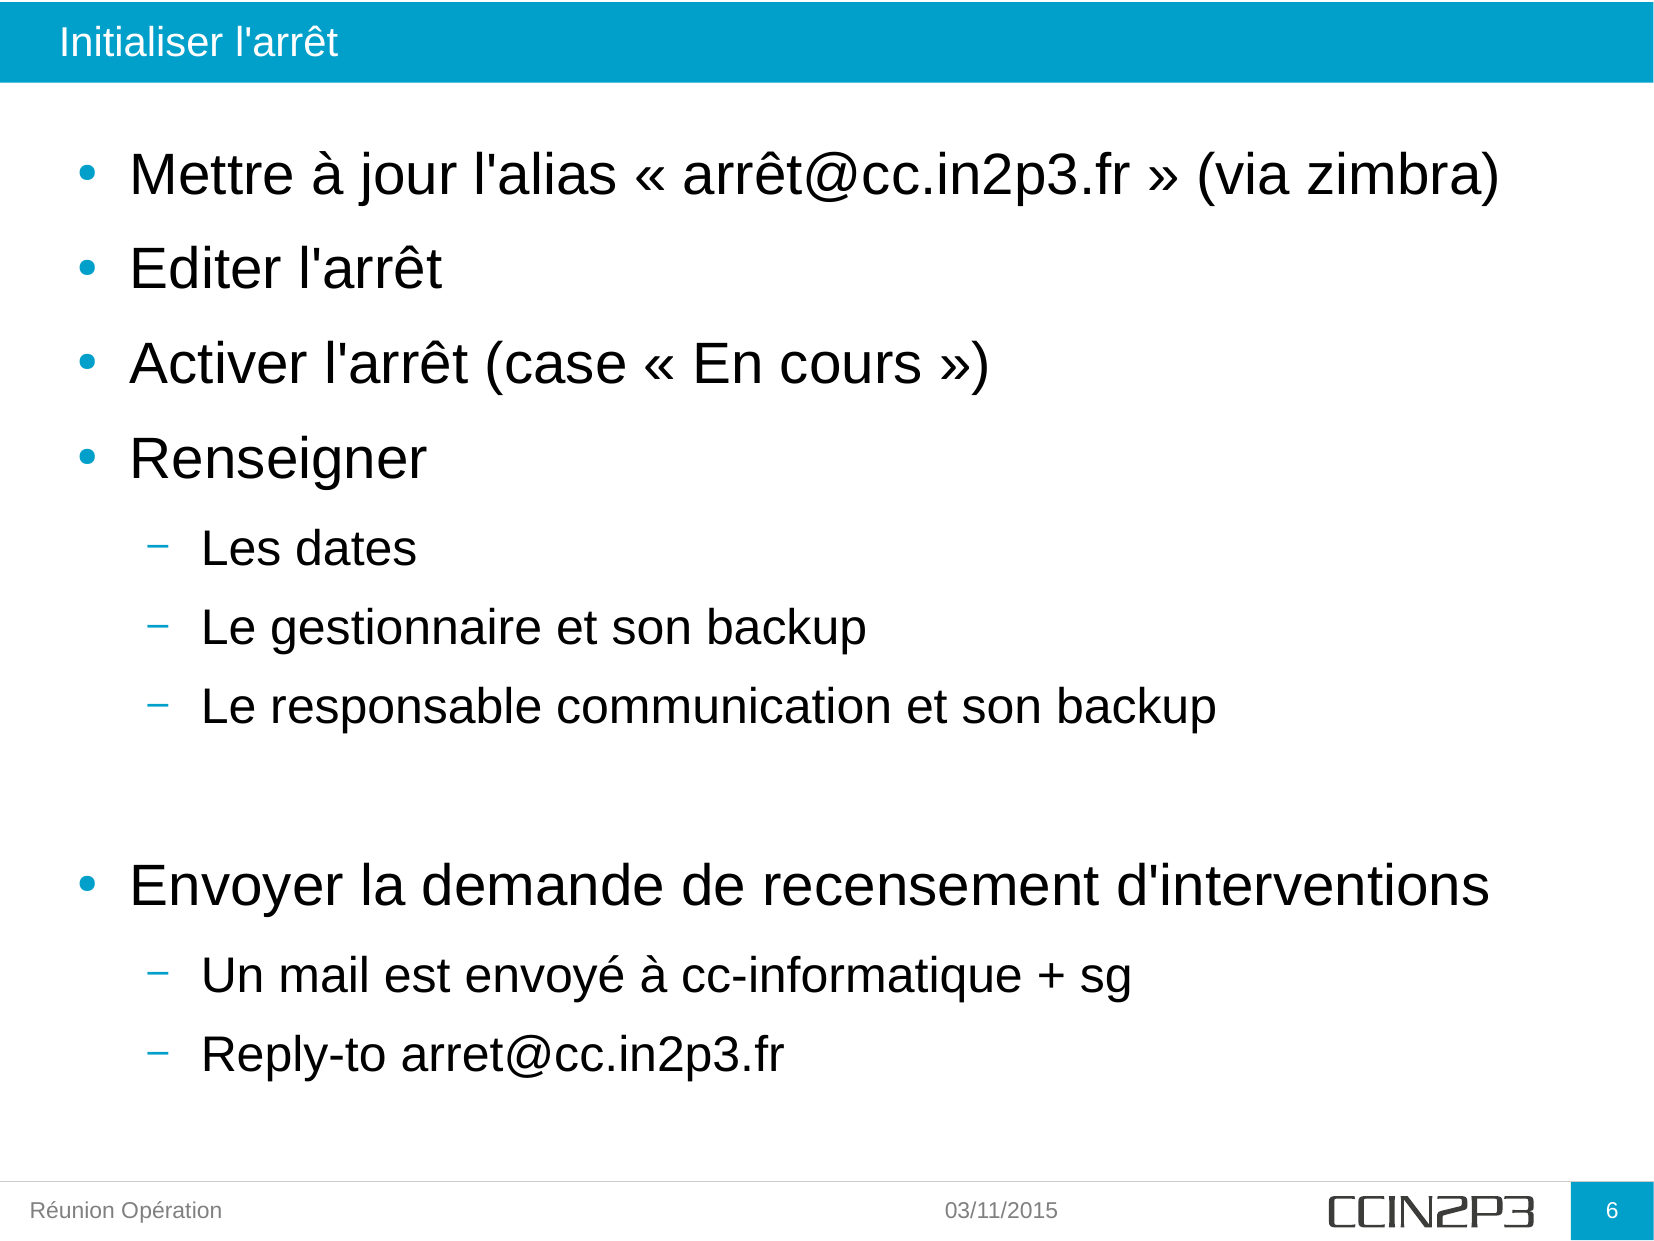

# Initialiser l'arrêt
Mettre à jour l'alias « arrêt@cc.in2p3.fr » (via zimbra)
Editer l'arrêt
Activer l'arrêt (case « En cours »)
Renseigner
Les dates
Le gestionnaire et son backup
Le responsable communication et son backup
Envoyer la demande de recensement d'interventions
Un mail est envoyé à cc-informatique + sg
Reply-to arret@cc.in2p3.fr
Réunion Opération
03/11/2015
6